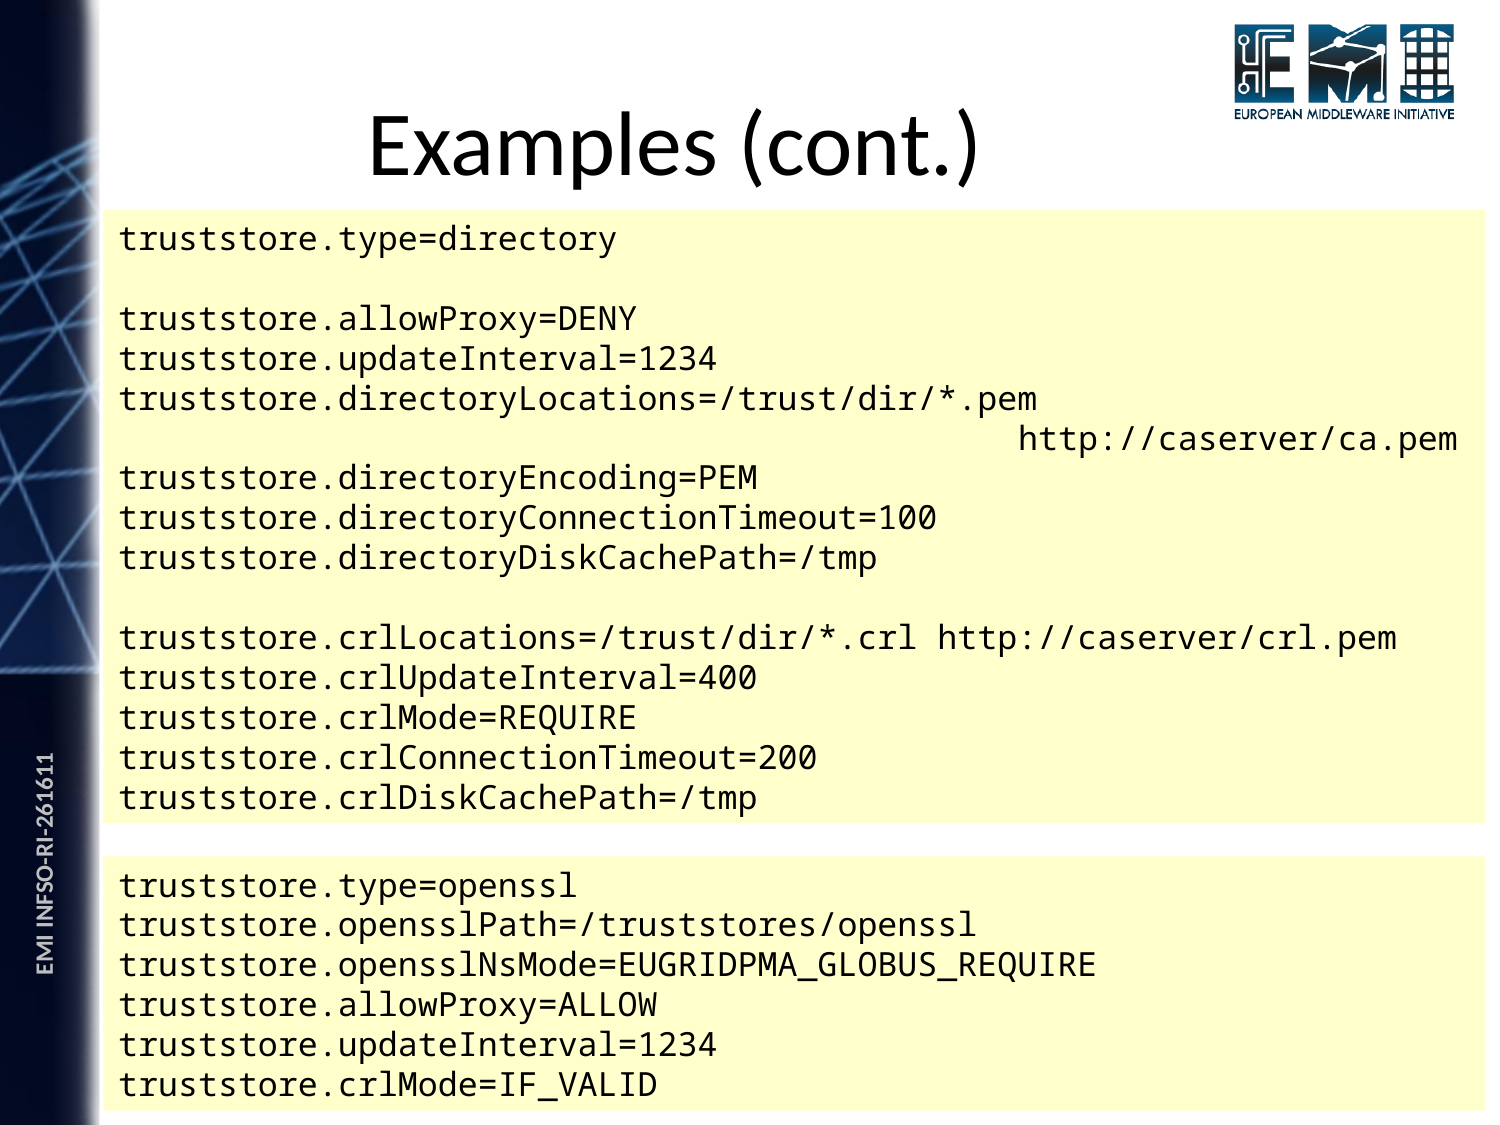

# Examples (cont.)
truststore.type=directory
truststore.allowProxy=DENY
truststore.updateInterval=1234
truststore.directoryLocations=/trust/dir/*.pem
						http://caserver/ca.pem
truststore.directoryEncoding=PEM
truststore.directoryConnectionTimeout=100
truststore.directoryDiskCachePath=/tmp
truststore.crlLocations=/trust/dir/*.crl http://caserver/crl.pem
truststore.crlUpdateInterval=400
truststore.crlMode=REQUIRE
truststore.crlConnectionTimeout=200
truststore.crlDiskCachePath=/tmp
truststore.type=openssl
truststore.opensslPath=/truststores/openssl
truststore.opensslNsMode=EUGRIDPMA_GLOBUS_REQUIRE
truststore.allowProxy=ALLOW
truststore.updateInterval=1234
truststore.crlMode=IF_VALID
36